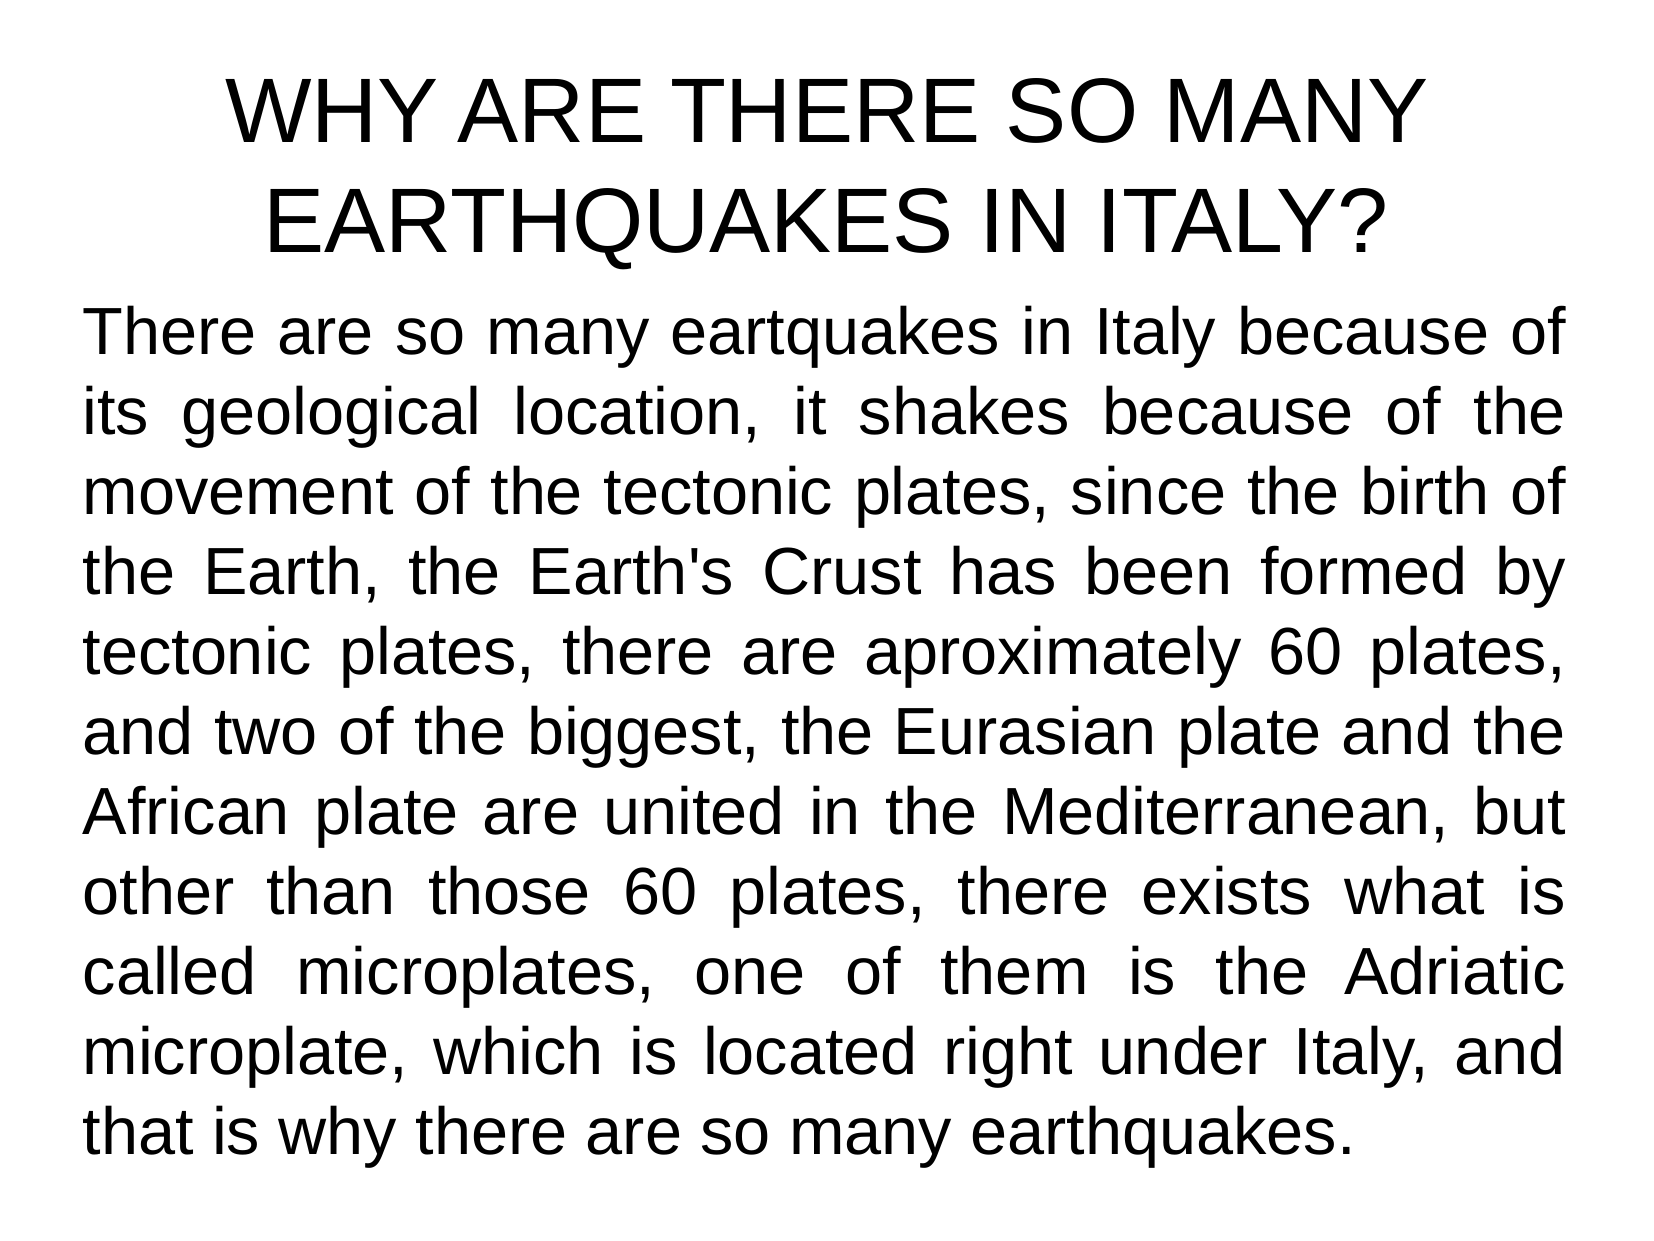

# WHY ARE THERE SO MANY EARTHQUAKES IN ITALY?
There are so many eartquakes in Italy because of its geological location, it shakes because of the movement of the tectonic plates, since the birth of the Earth, the Earth's Crust has been formed by tectonic plates, there are aproximately 60 plates, and two of the biggest, the Eurasian plate and the African plate are united in the Mediterranean, but other than those 60 plates, there exists what is called microplates, one of them is the Adriatic microplate, which is located right under Italy, and that is why there are so many earthquakes.